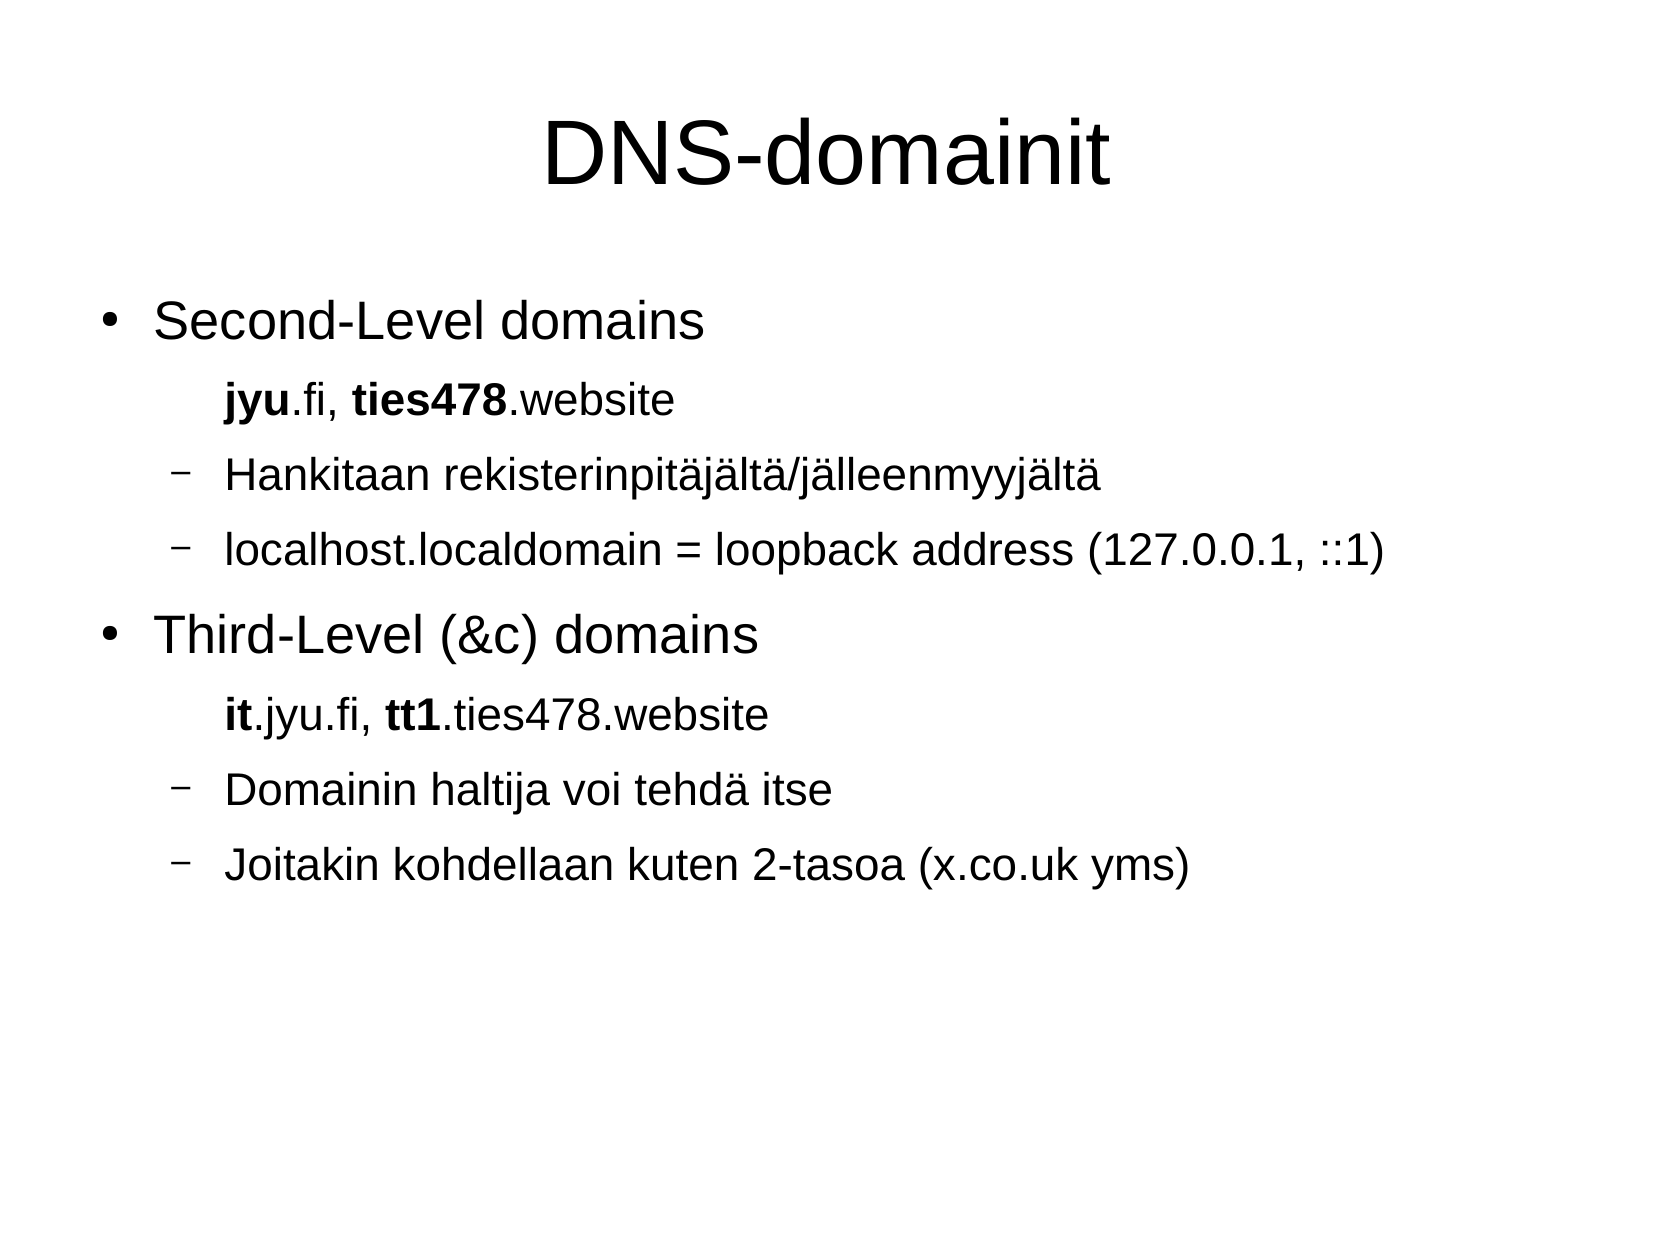

# DNS-domainit
Second-Level domains
jyu.fi, ties478.website
Hankitaan rekisterinpitäjältä/jälleenmyyjältä
localhost.localdomain = loopback address (127.0.0.1, ::1)
Third-Level (&c) domains
it.jyu.fi, tt1.ties478.website
Domainin haltija voi tehdä itse
Joitakin kohdellaan kuten 2-tasoa (x.co.uk yms)